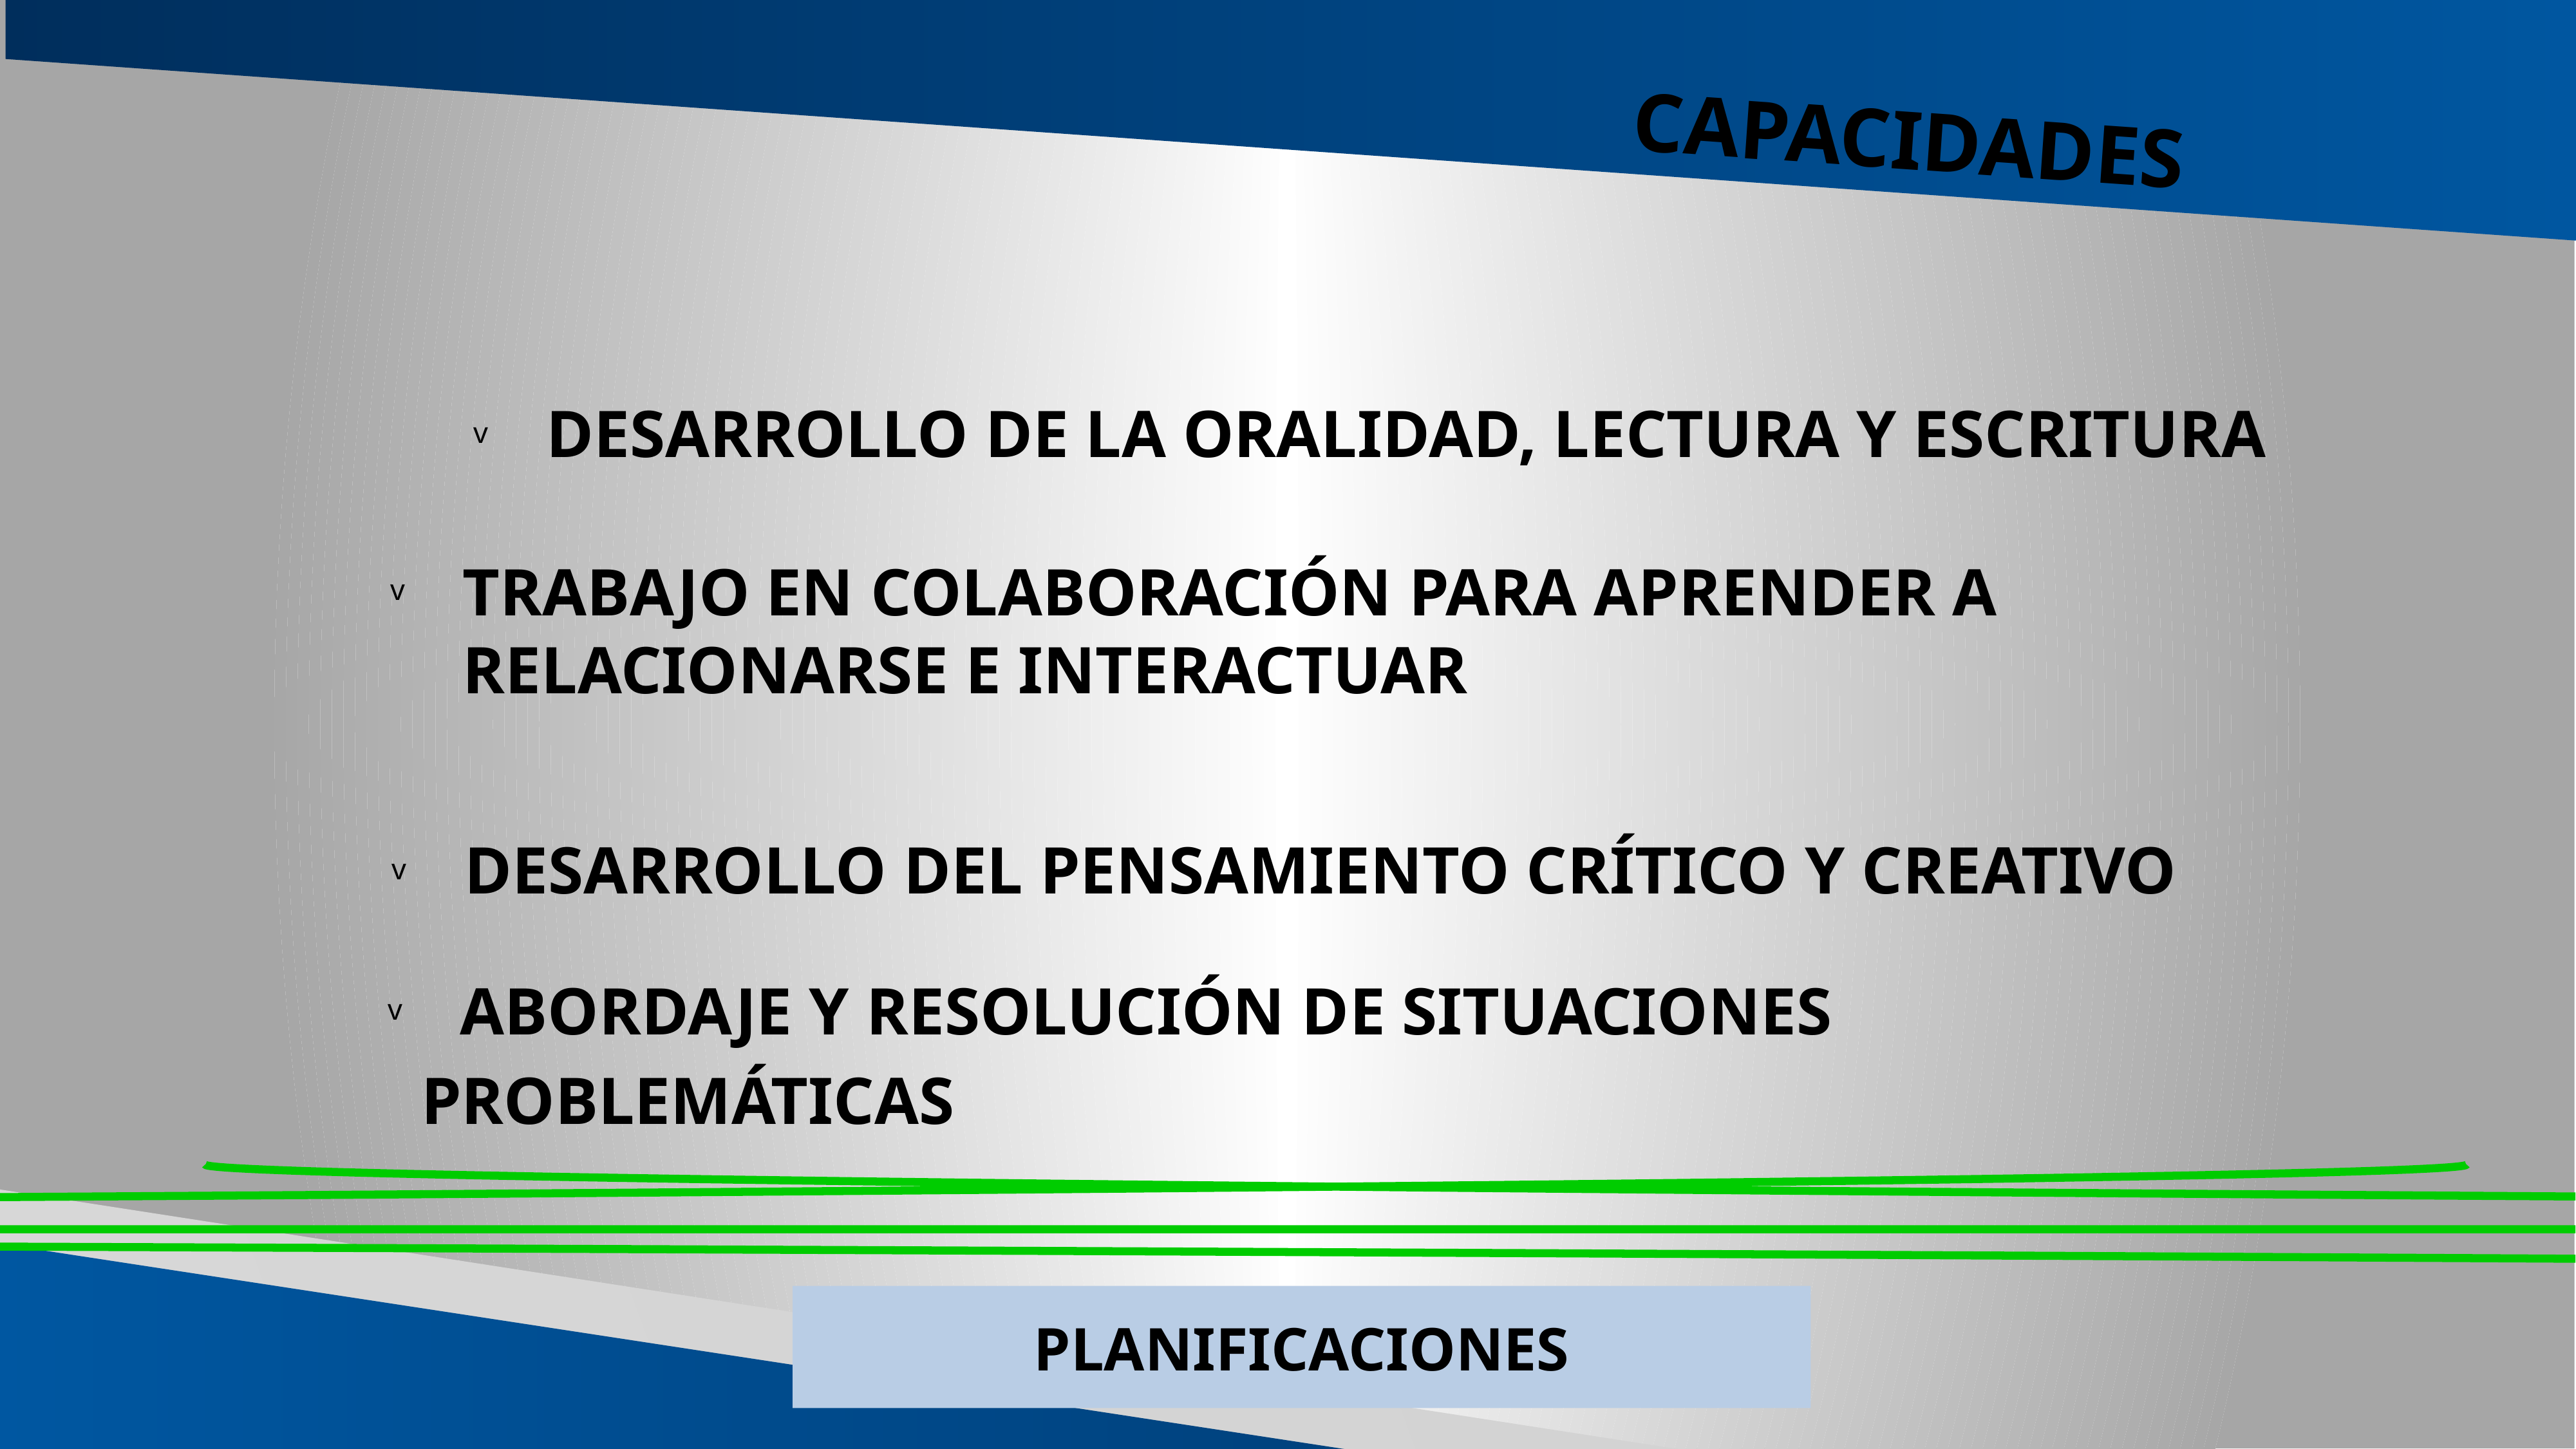

CAPACIDADES
DESARROLLO DE LA ORALIDAD, LECTURA Y ESCRITURA
TRABAJO EN COLABORACIÓN PARA APRENDER A RELACIONARSE E INTERACTUAR
DESARROLLO DEL PENSAMIENTO CRÍTICO Y CREATIVO
ABORDAJE Y RESOLUCIÓN DE SITUACIONES
 PROBLEMÁTICAS
PLANIFICACIONES